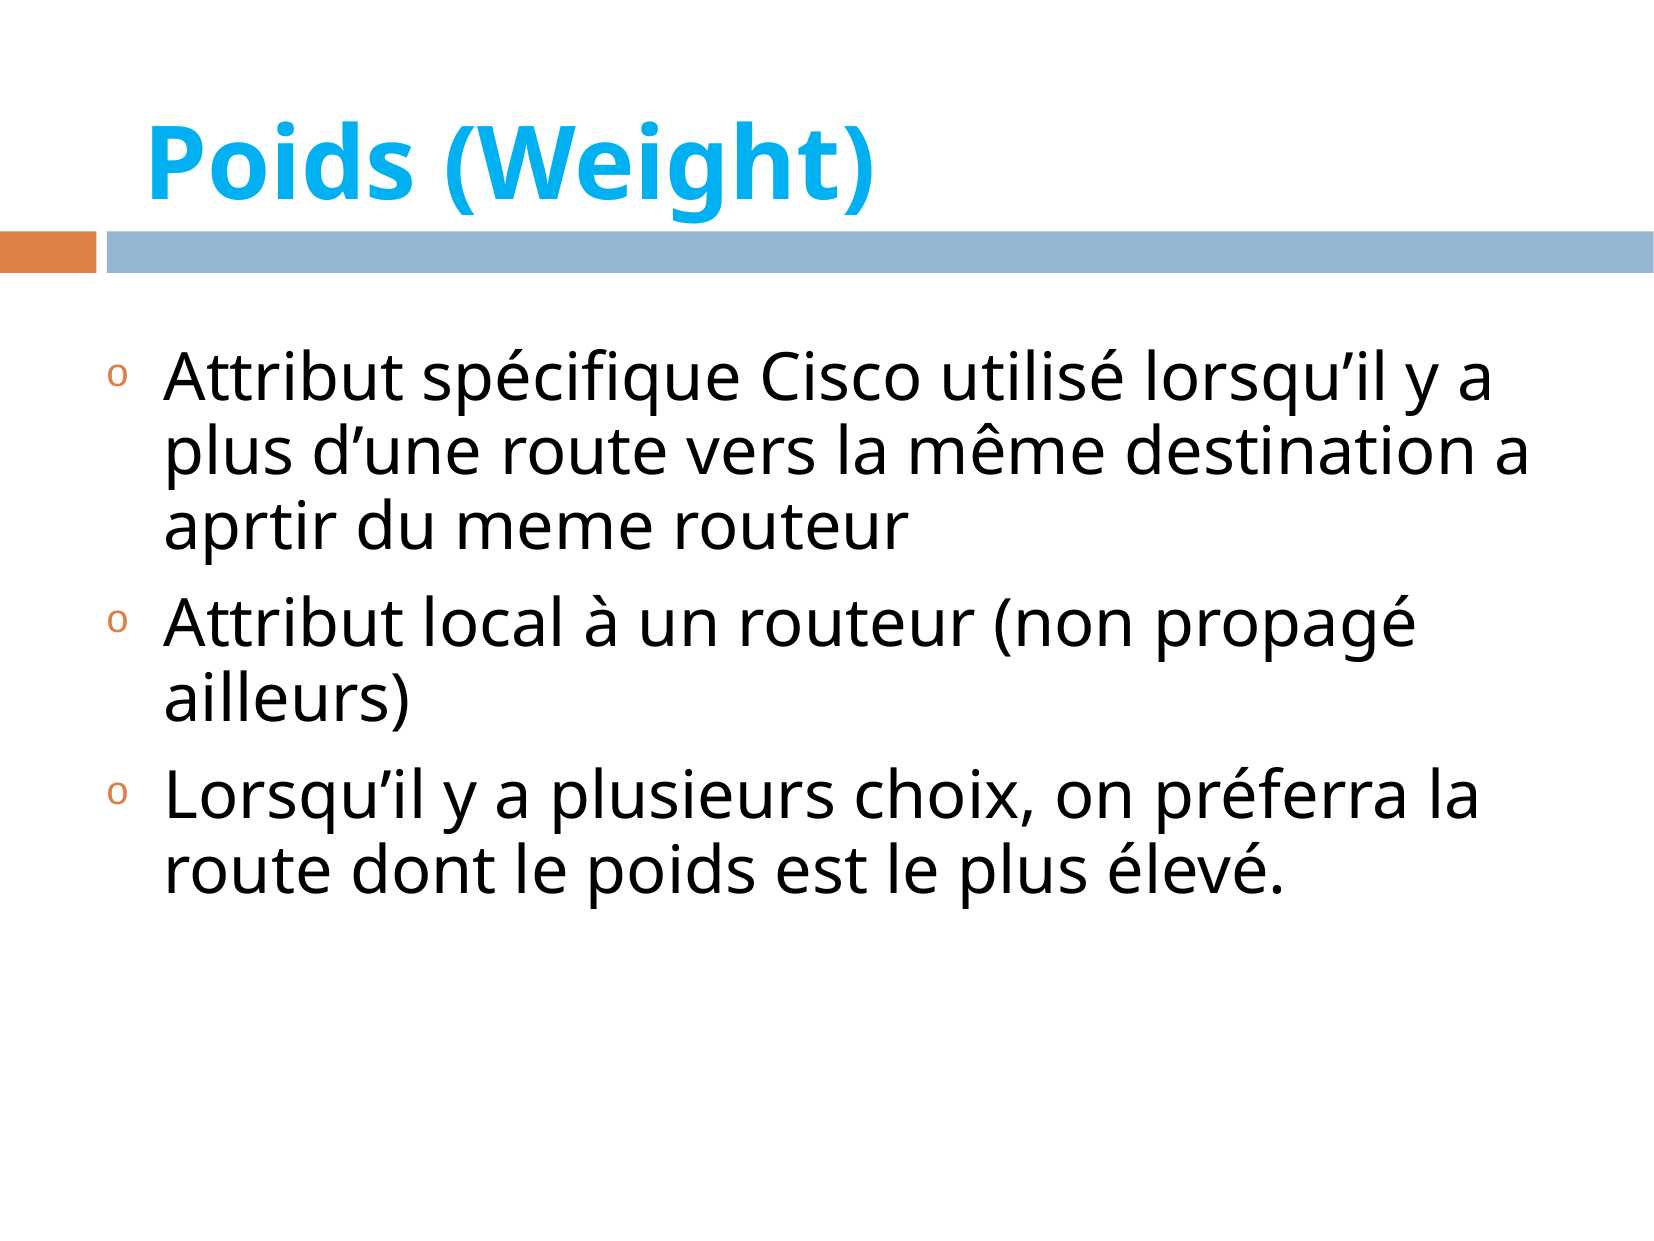

# Poids (Weight)‏
Attribut spécifique Cisco utilisé lorsqu’il y a plus d’une route vers la même destination a aprtir du meme routeur
Attribut local à un routeur (non propagé ailleurs)
Lorsqu’il y a plusieurs choix, on préferra la route dont le poids est le plus élevé.